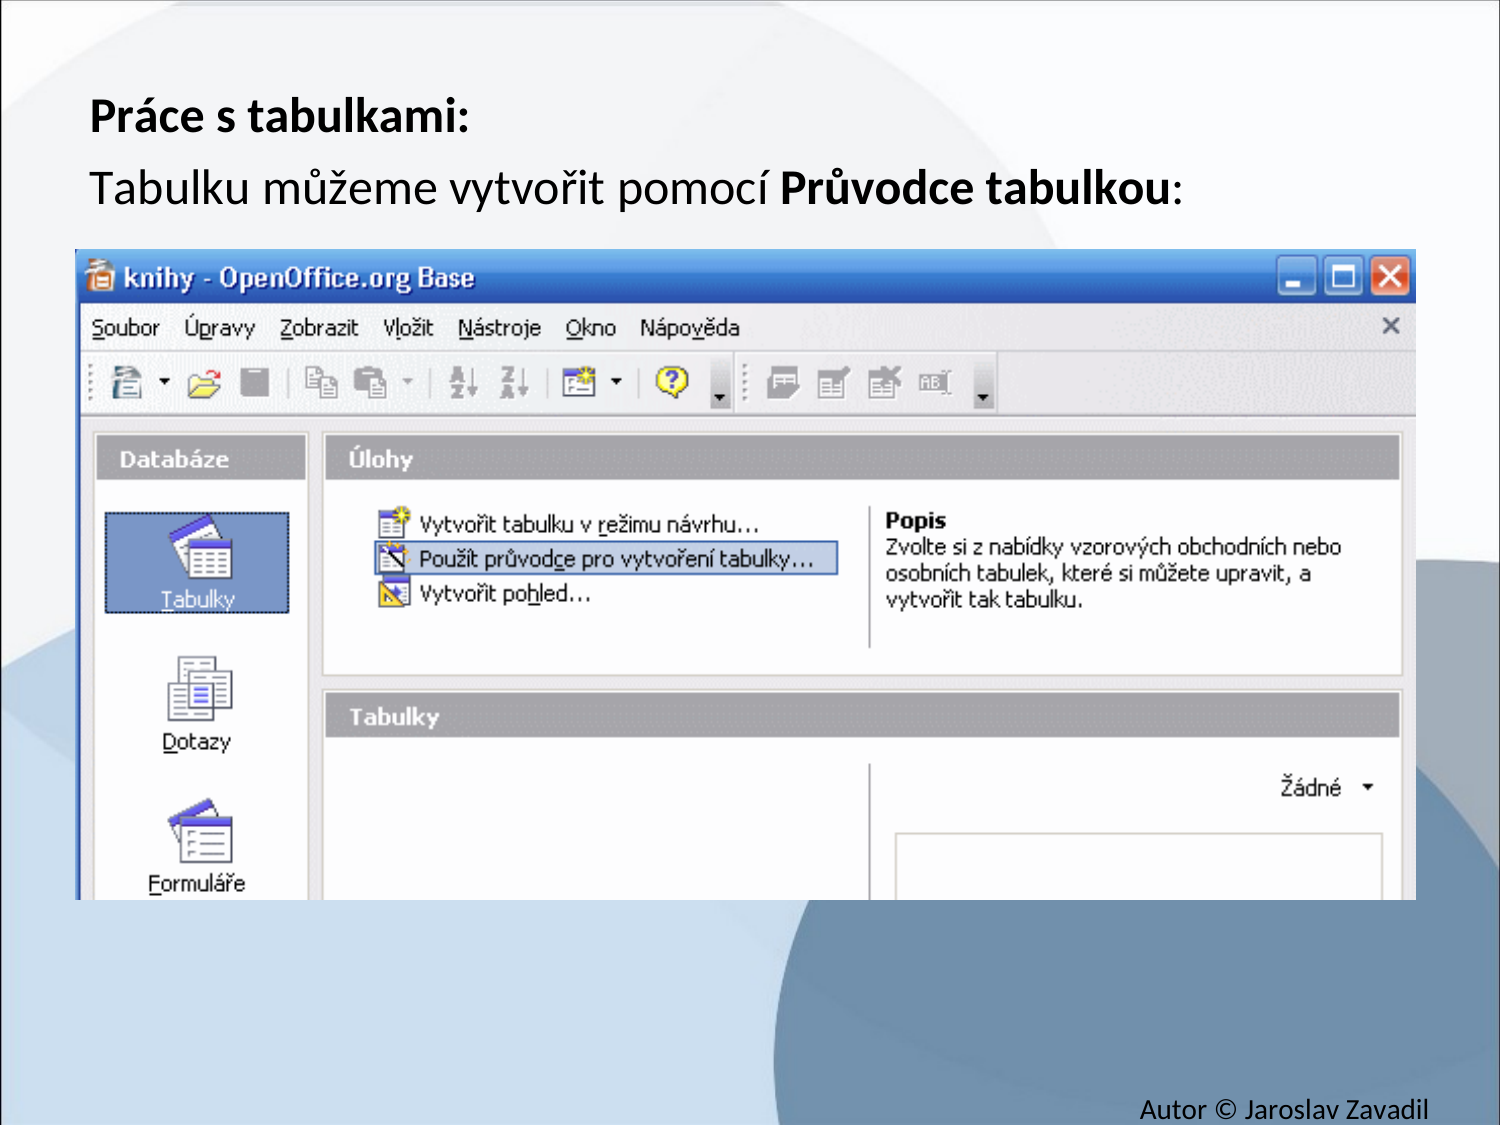

Práce s tabulkami:
Tabulku můžeme vytvořit pomocí Průvodce tabulkou:
Autor © Jaroslav Zavadil